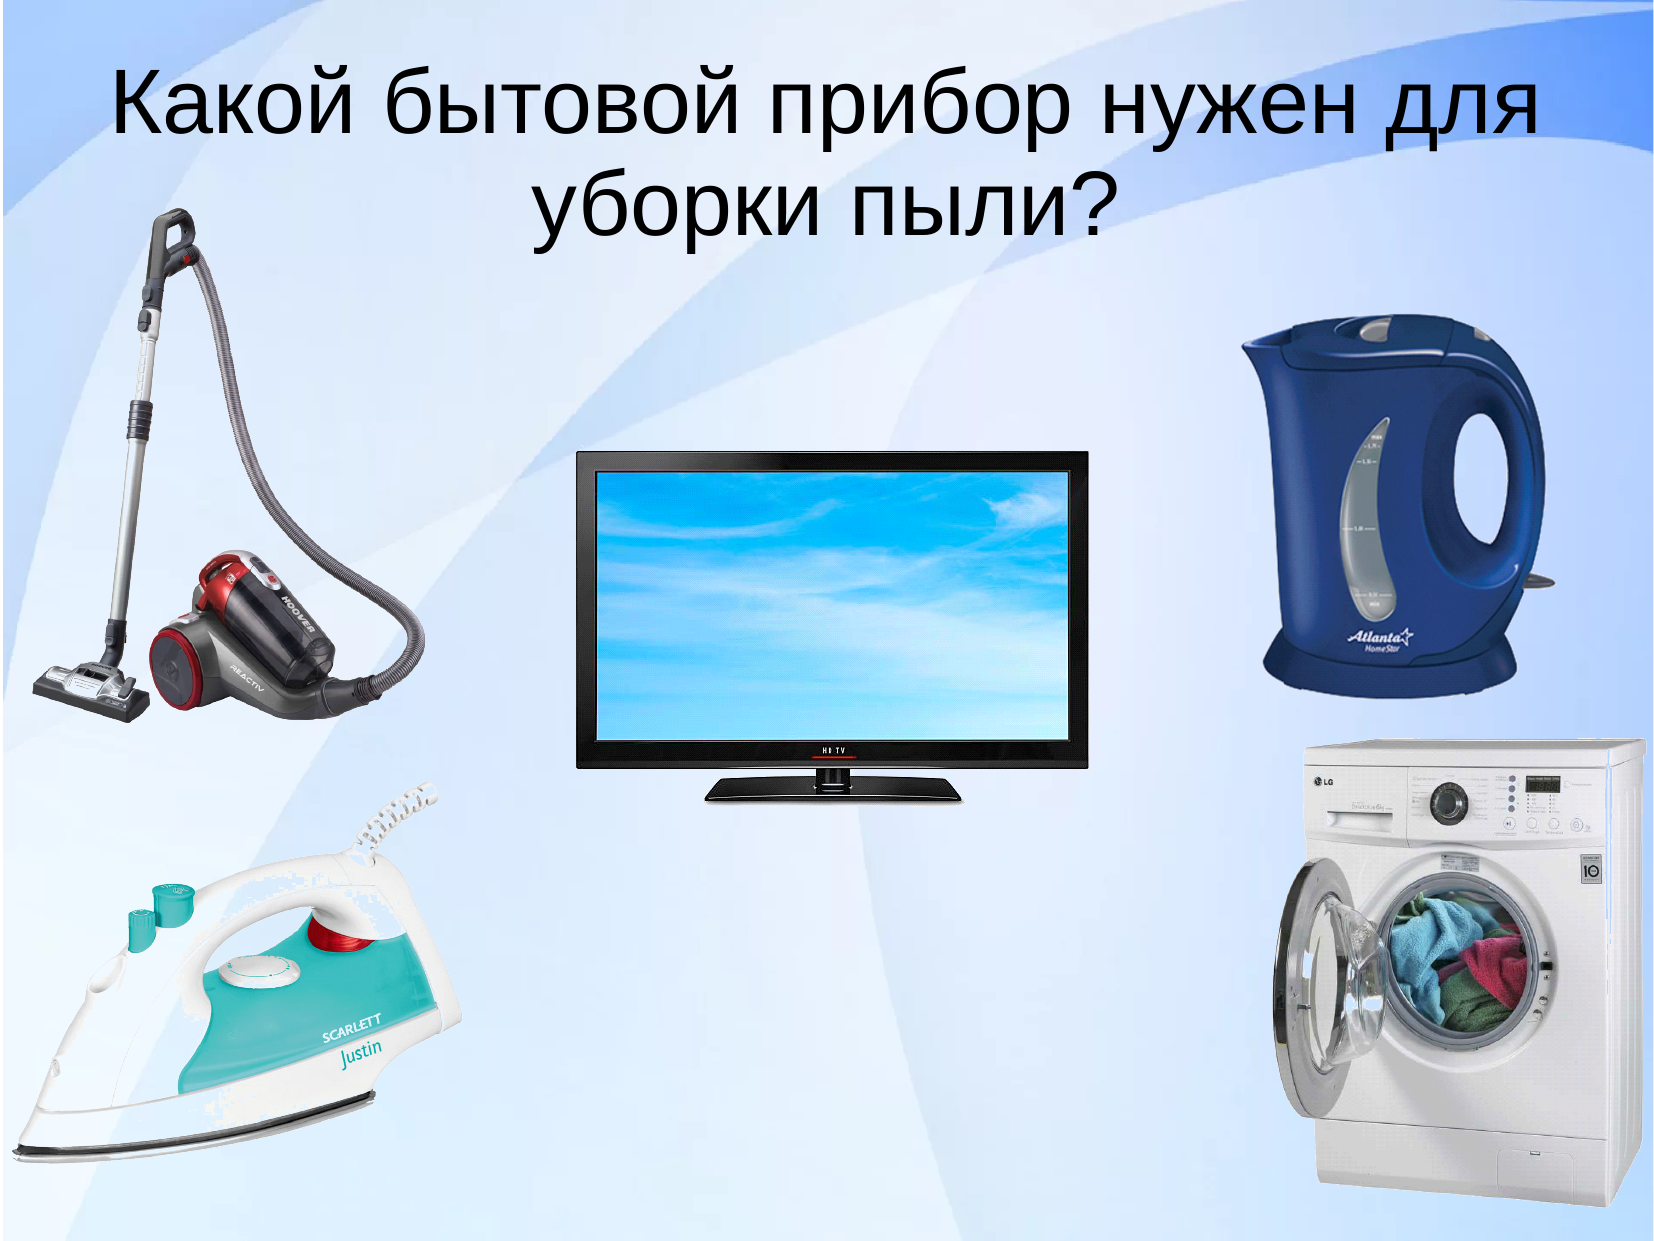

# Какой бытовой прибор нужен для уборки пыли?